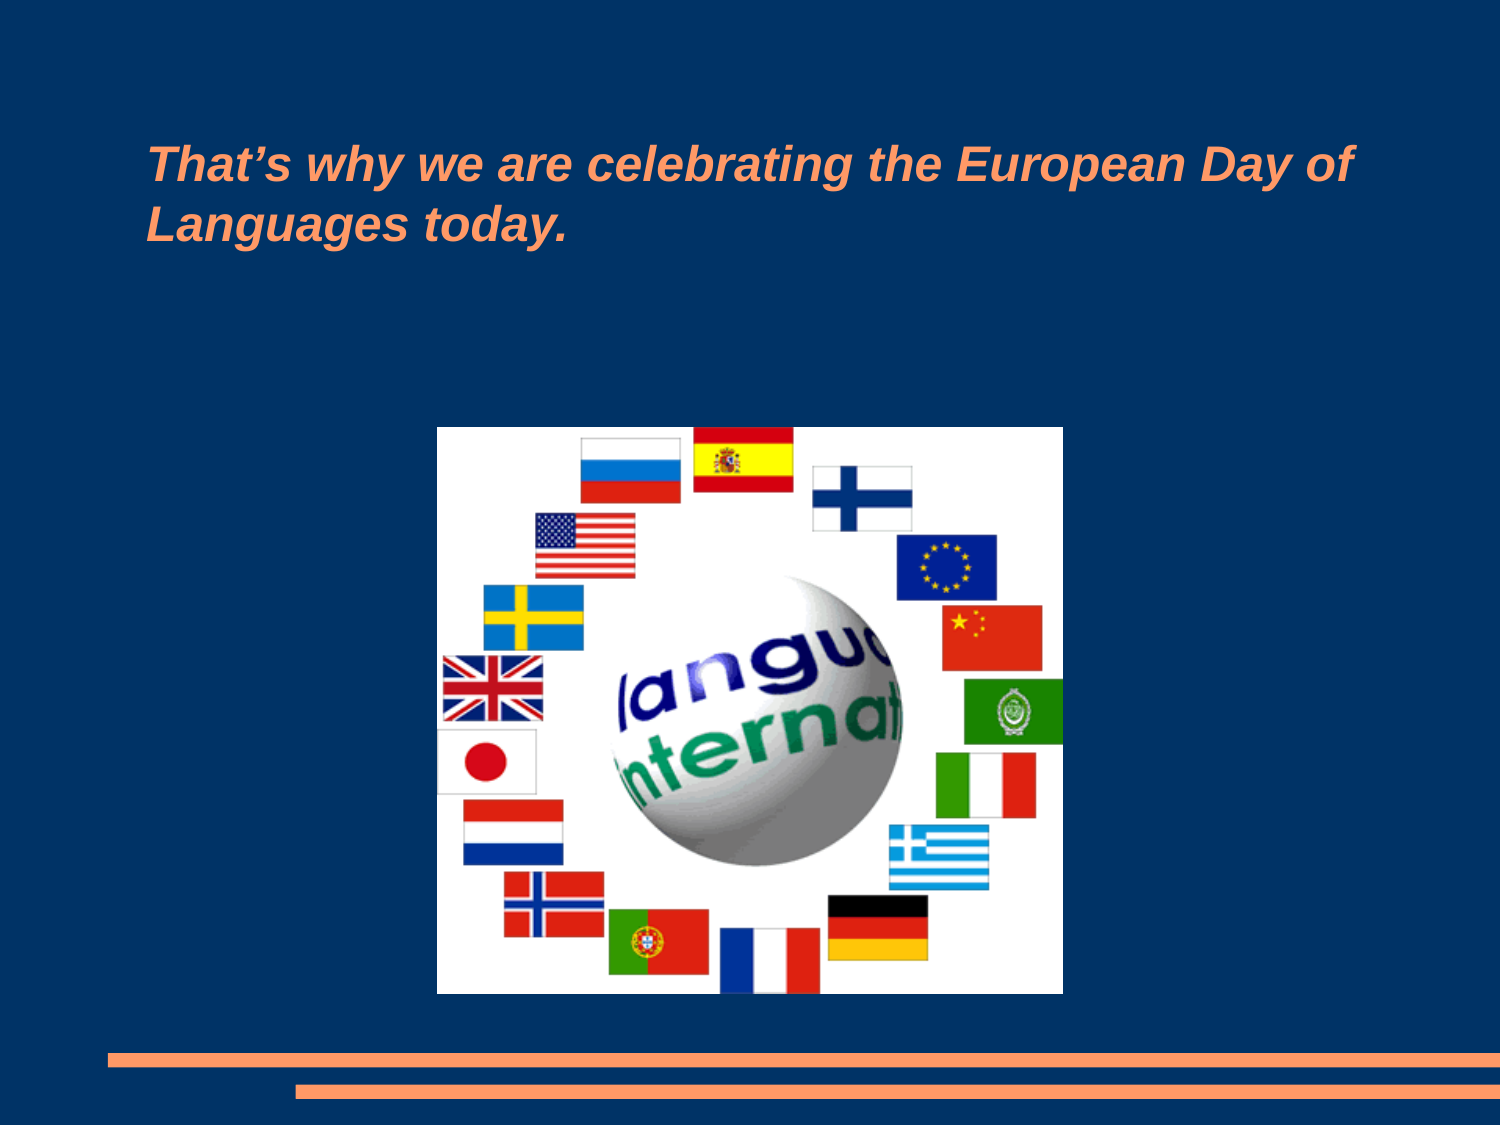

# That’s why we are celebrating the European Day of Languages today.